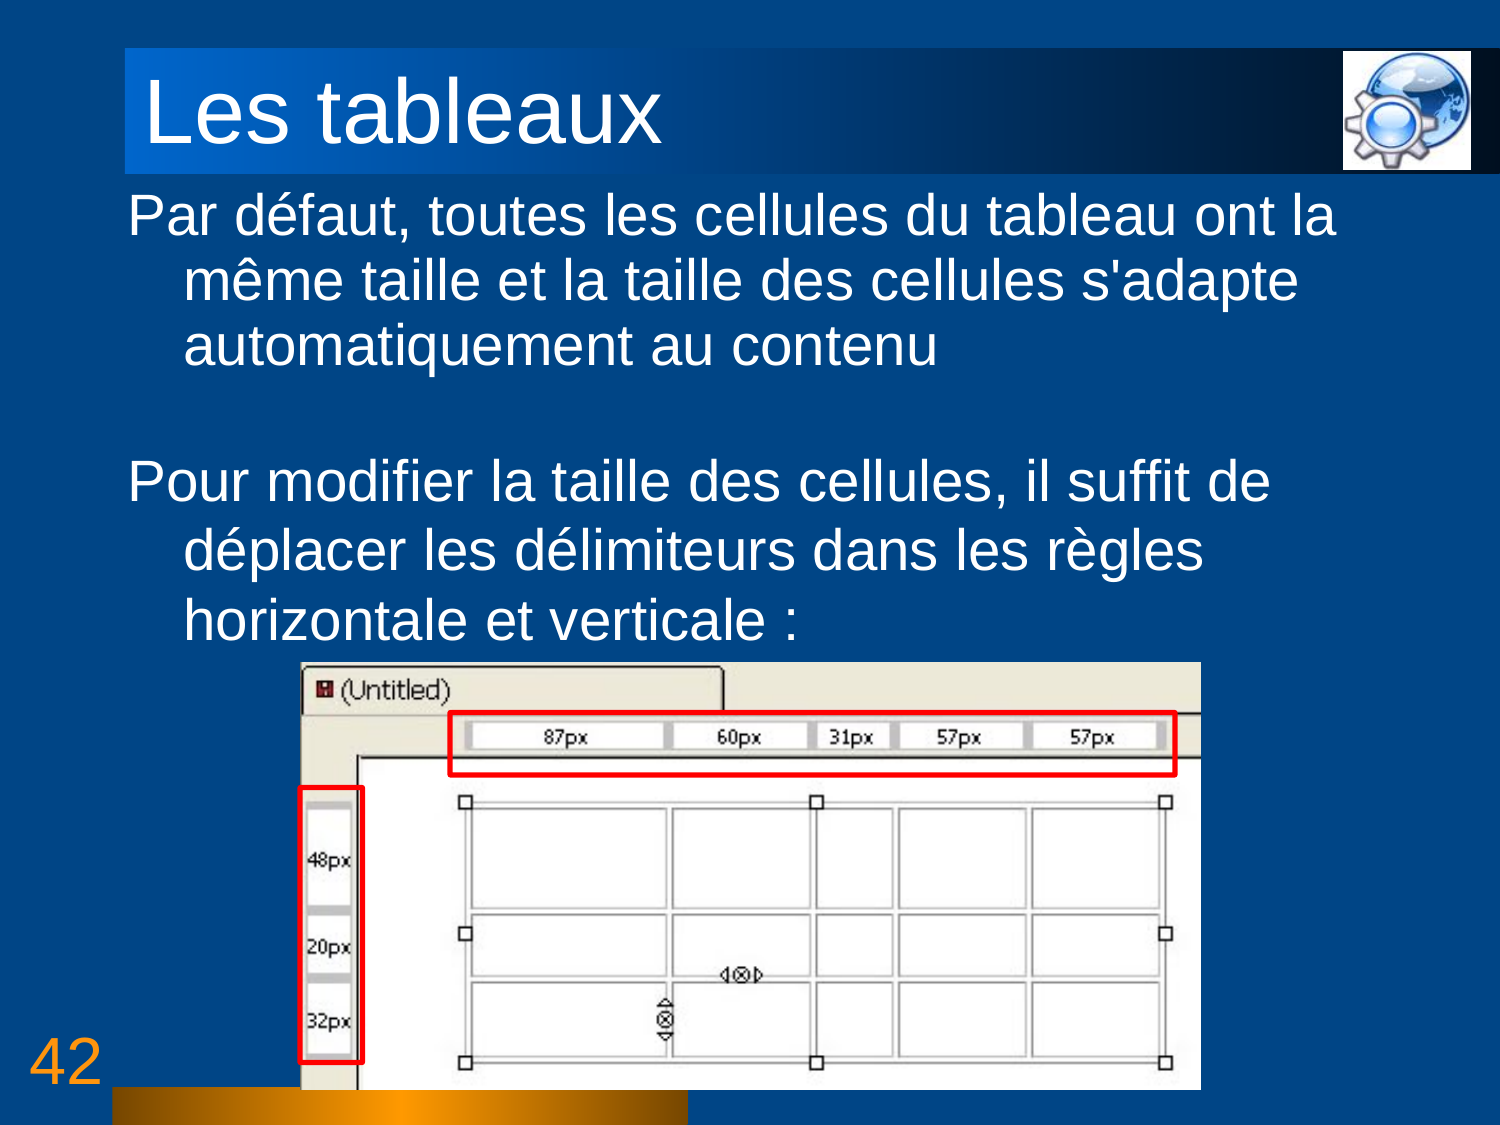

Les tableaux
# Par défaut, toutes les cellules du tableau ont la même taille et la taille des cellules s'adapte automatiquement au contenu
Pour modifier la taille des cellules, il suffit de déplacer les délimiteurs dans les règles horizontale et verticale :